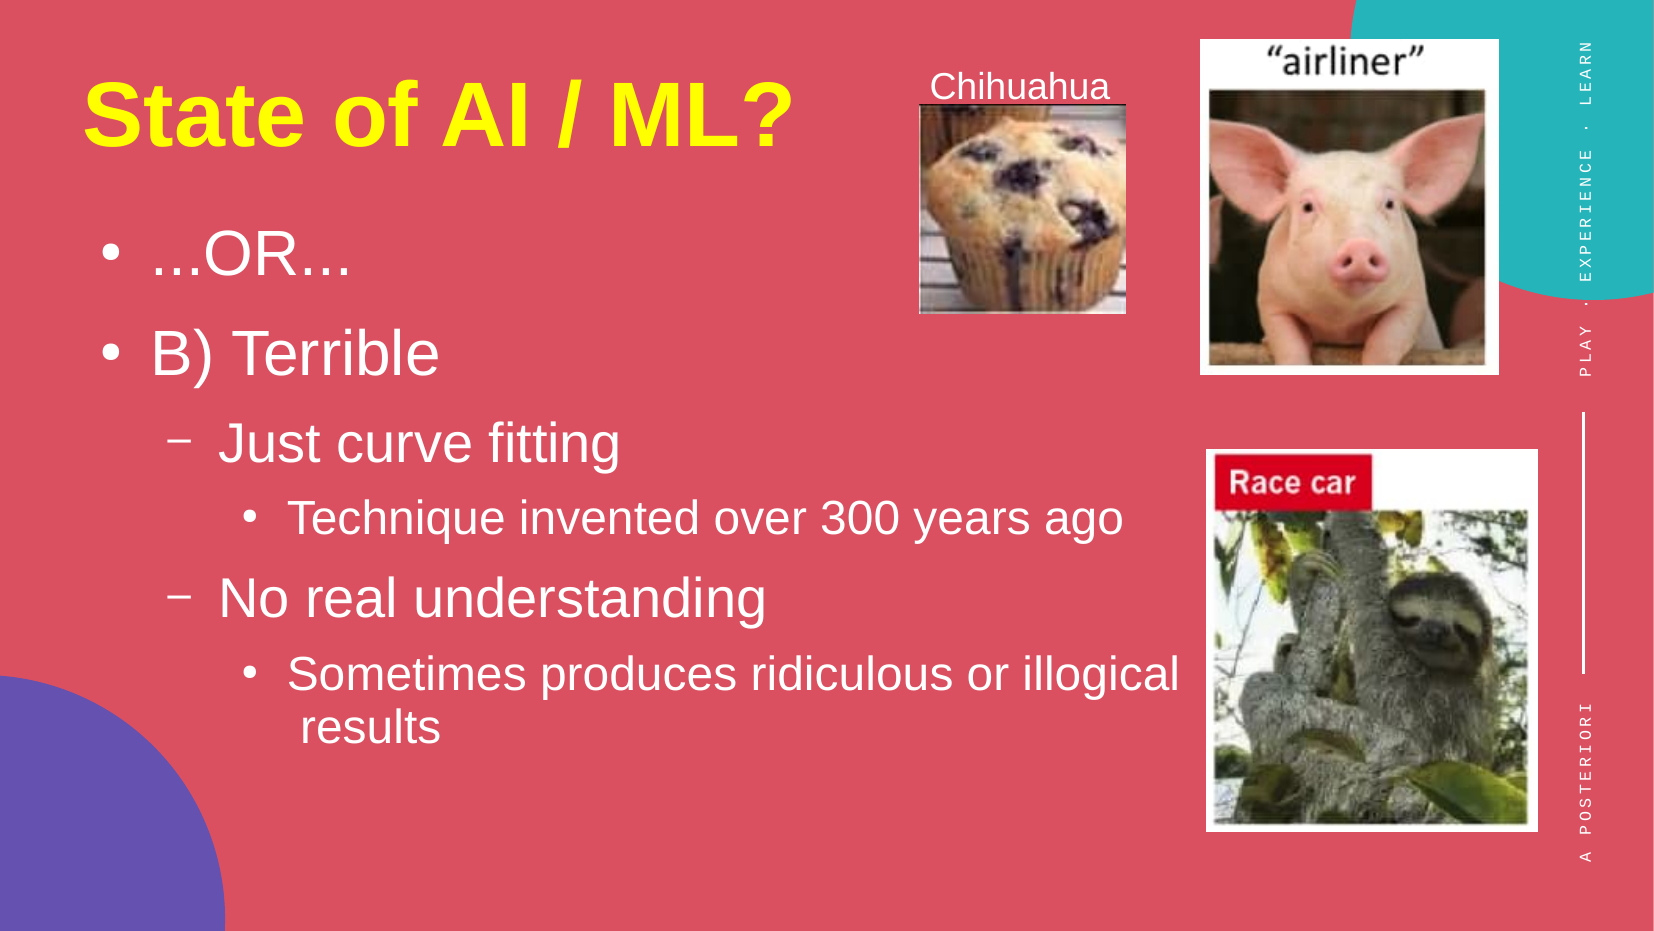

# State of AI / ML?
Chihuahua
...OR...
B) Terrible
Just curve fitting
Technique invented over 300 years ago
No real understanding
Sometimes produces ridiculous or illogical
 results